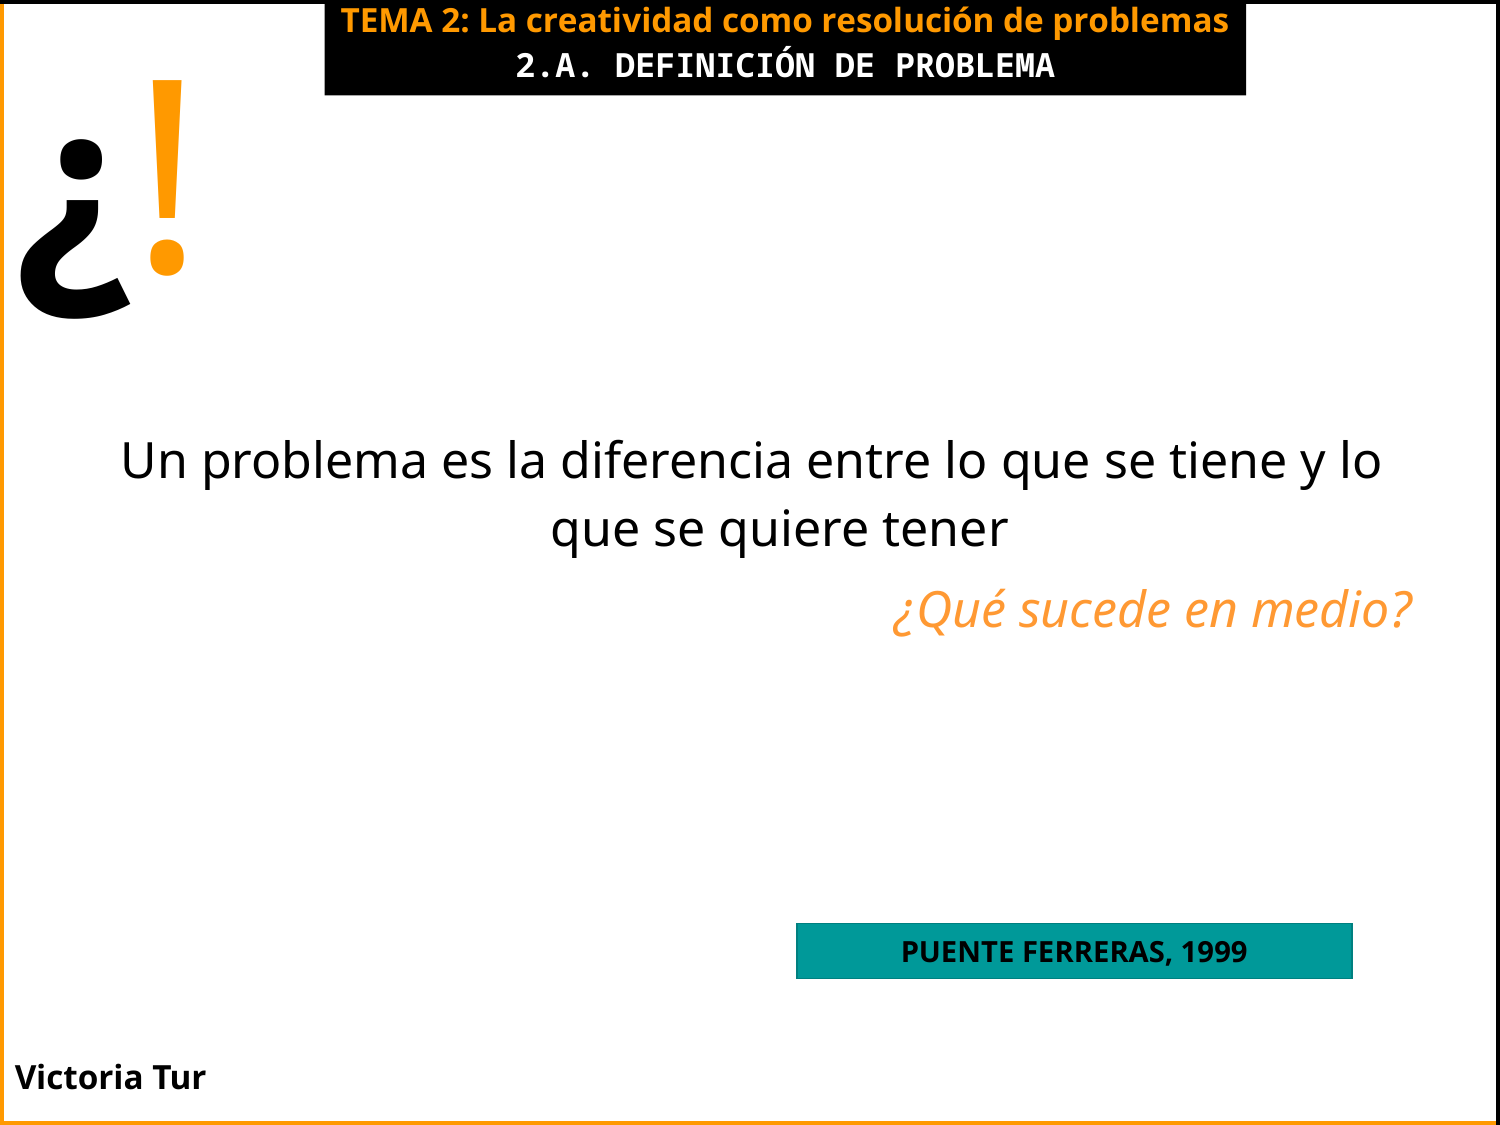

# Un problema es la diferencia entre lo que se tiene y lo que se quiere tener
¿Qué sucede en medio?
PUENTE FERRERAS, 1999